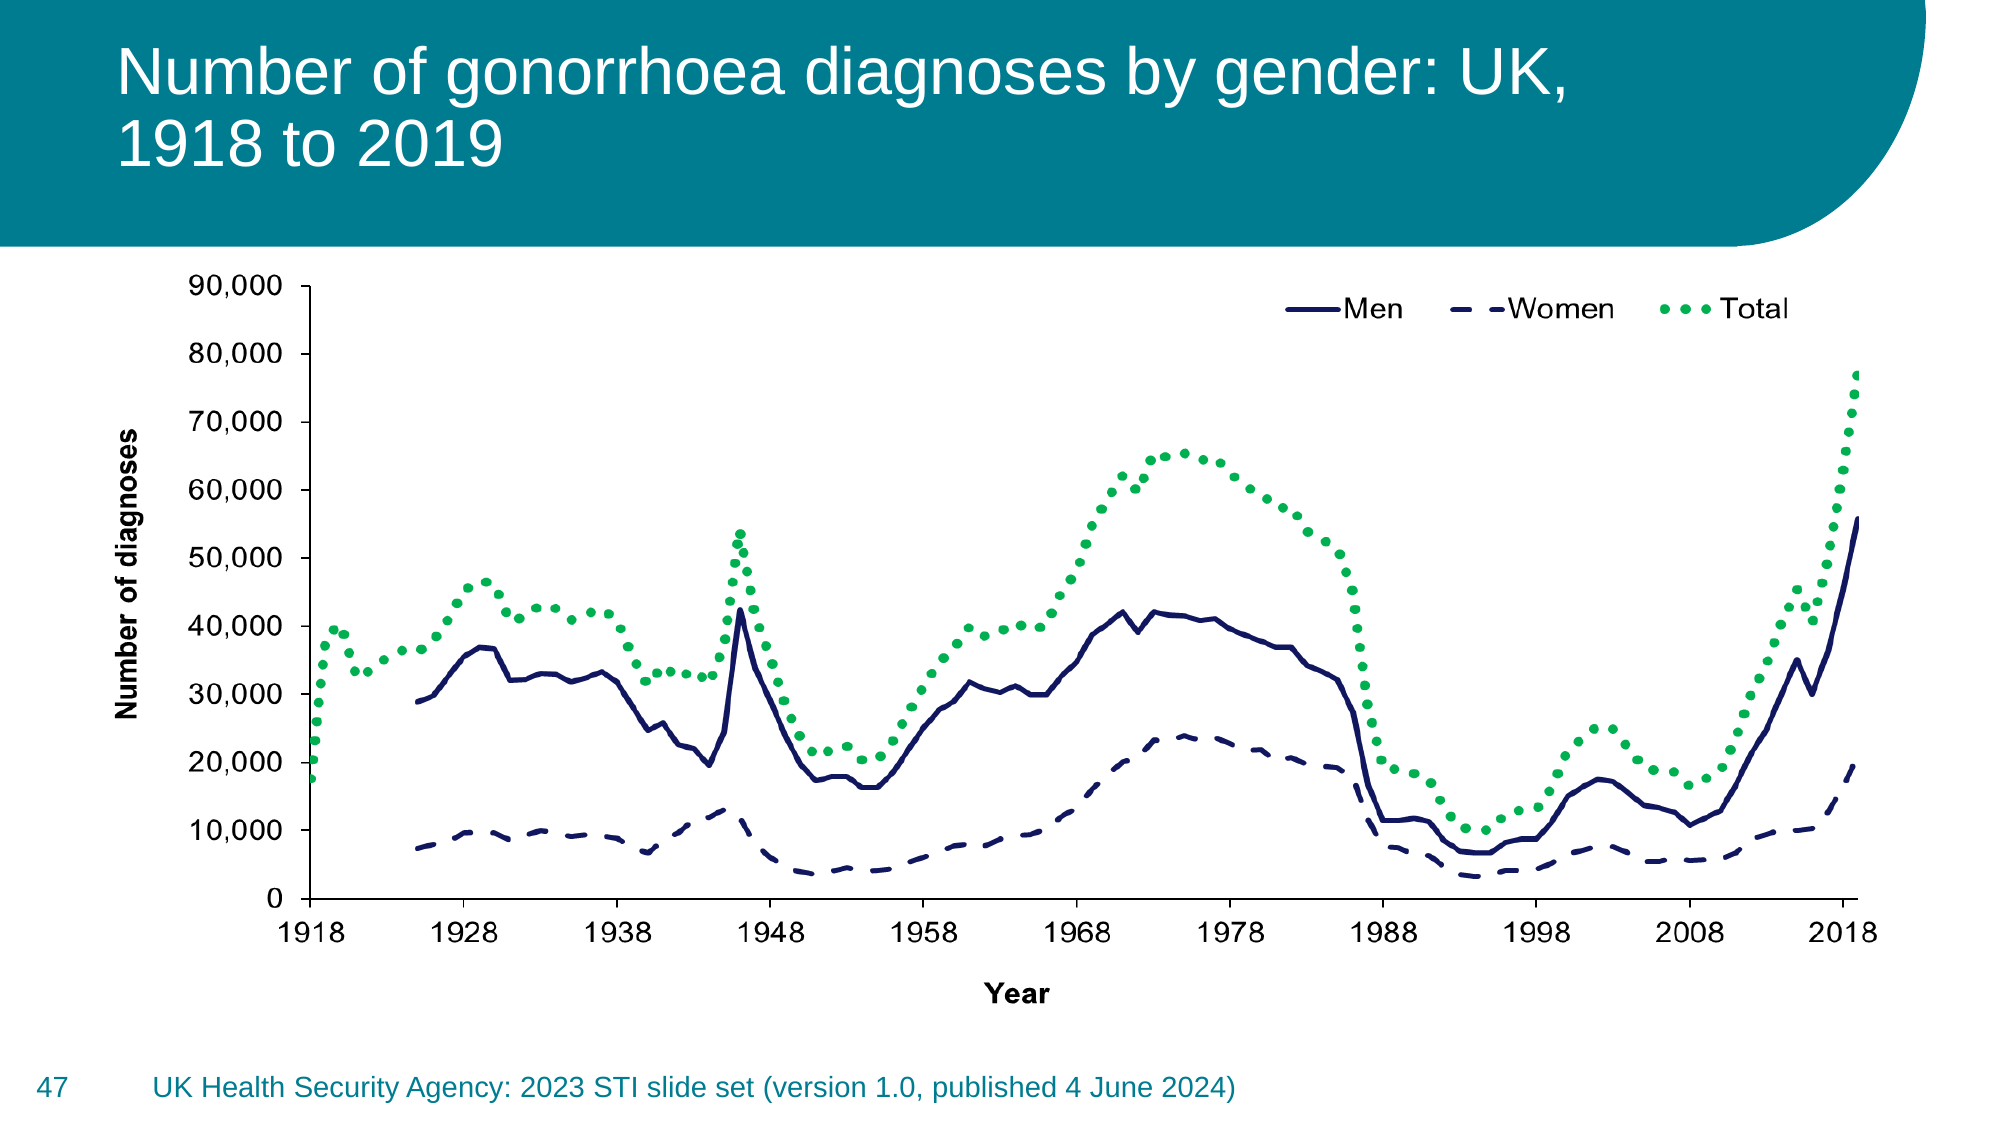

# Number of gonorrhoea diagnoses by gender: UK, 1918 to 2019
47
UK Health Security Agency: 2023 STI slide set (version 1.0, published 4 June 2024)